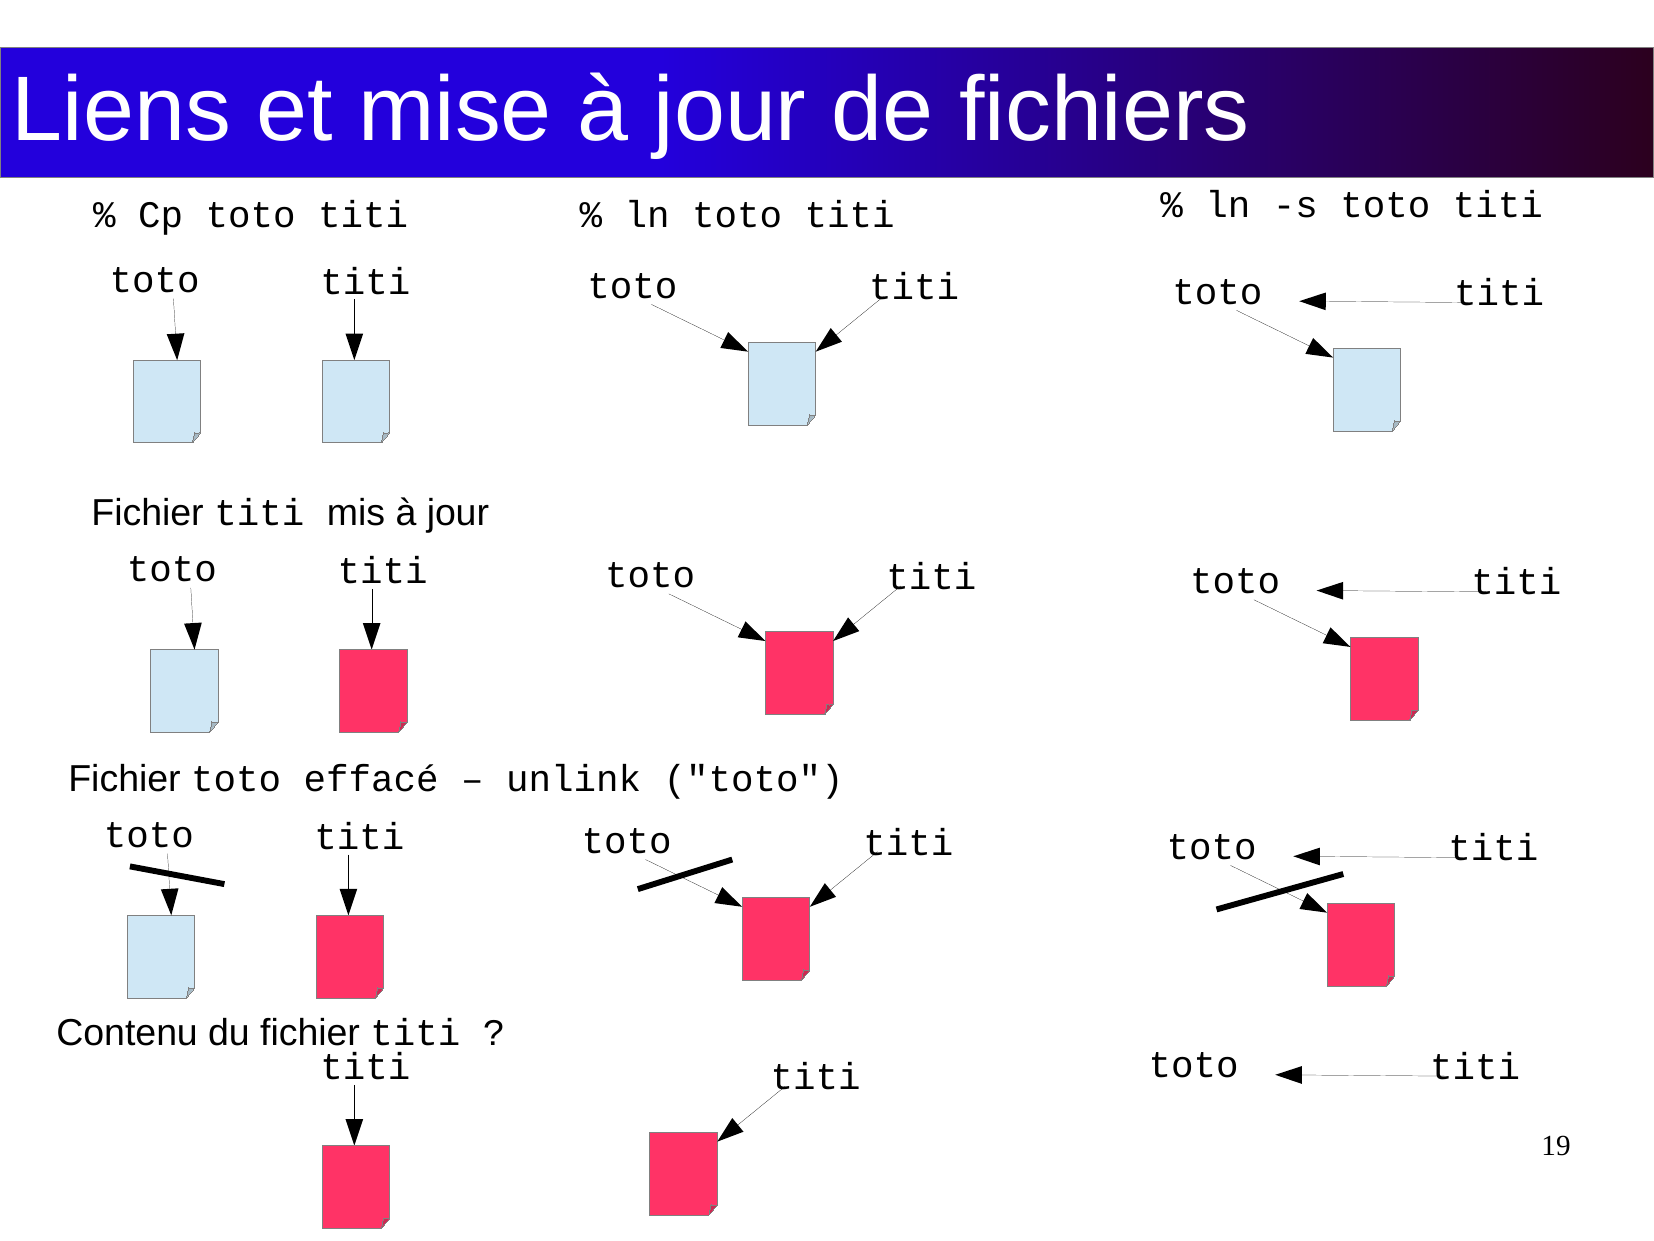

# Liens et mise à jour de fichiers
% ln -s toto titi
% Cp toto titi
% ln toto titi
toto
titi
toto
titi
toto
titi
Fichier titi mis à jour
toto
titi
toto
titi
toto
titi
Fichier toto effacé – unlink ("toto")
toto
titi
toto
titi
toto
titi
Contenu du fichier titi ?
toto
titi
titi
titi
19